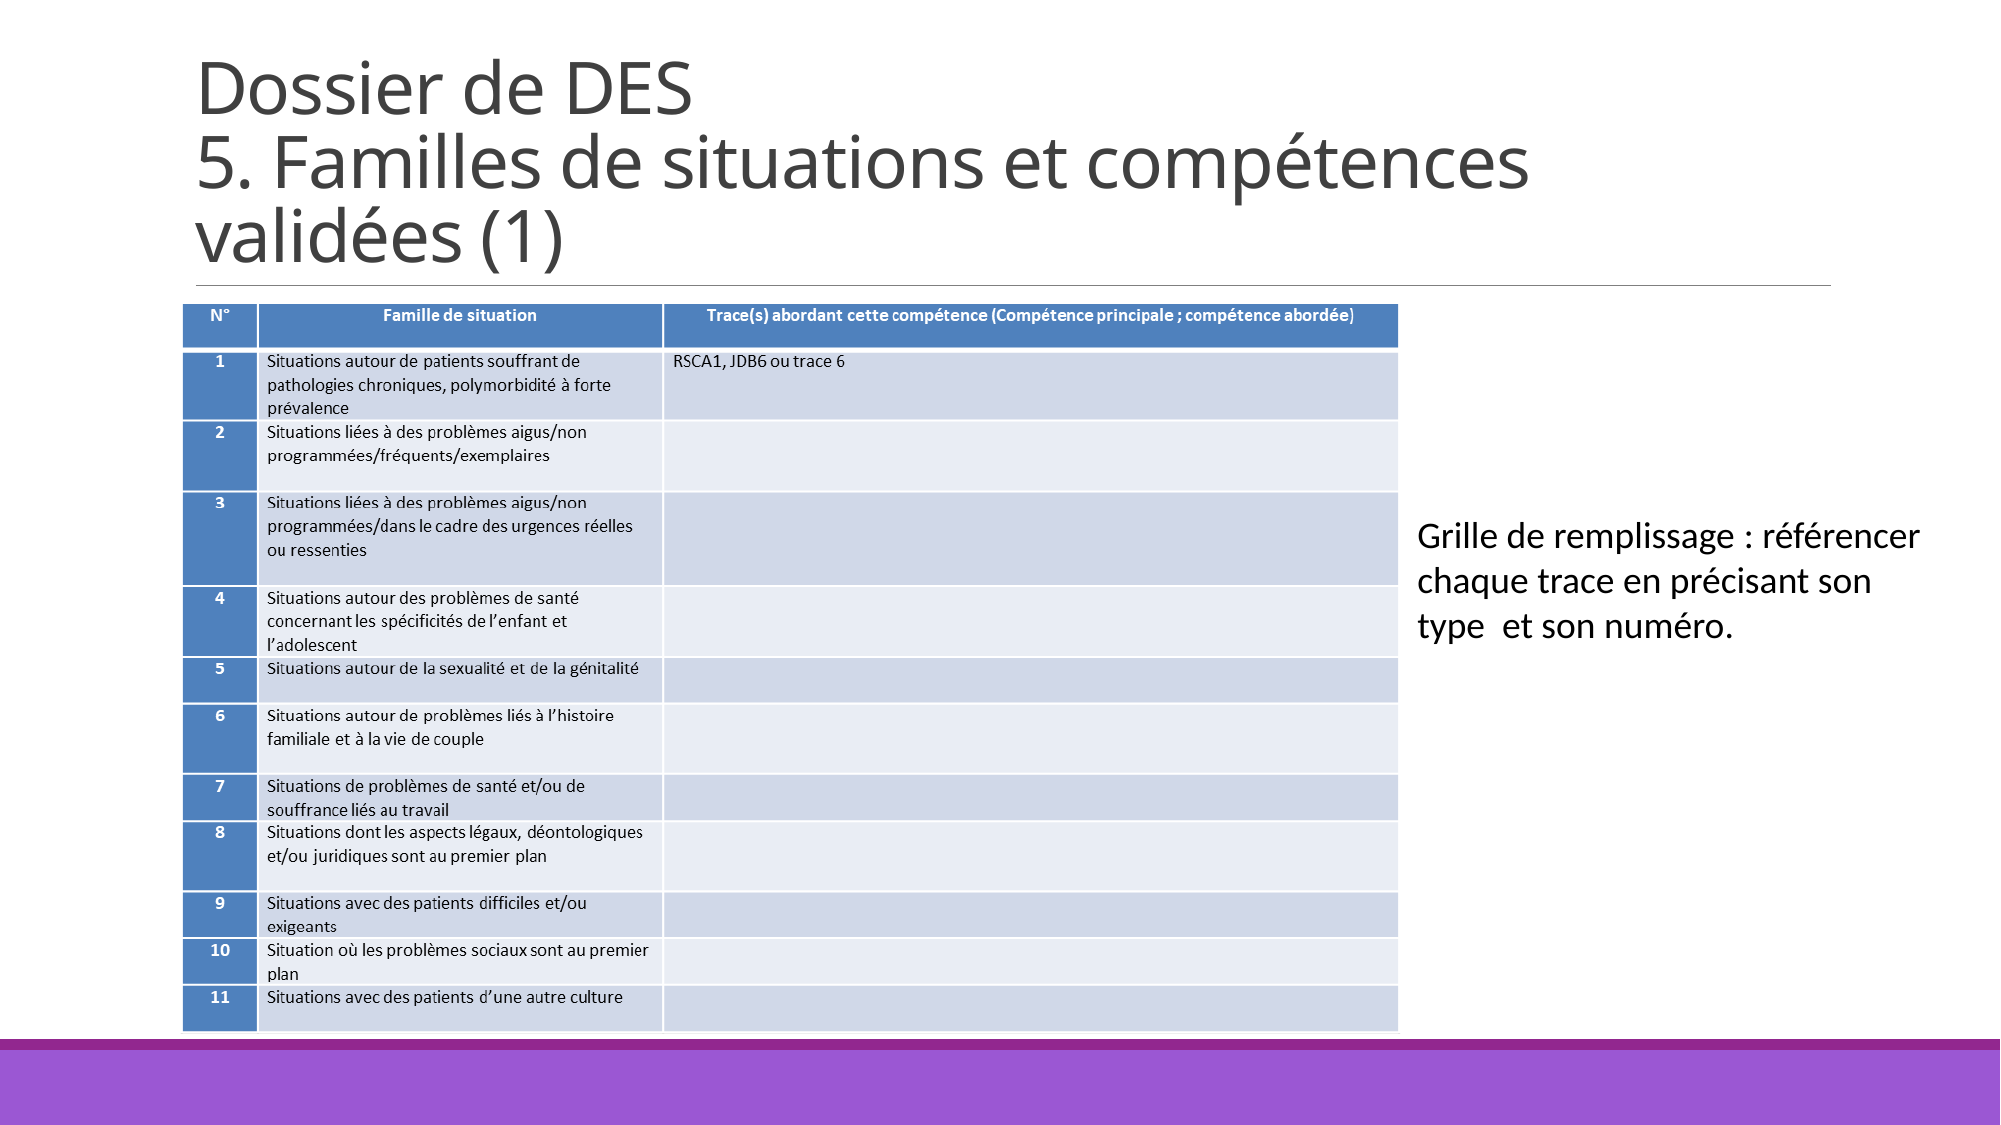

# Dossier de DES 5. Familles de situations et compétences validées (1)
Grille de remplissage : référencer chaque trace en précisant son type et son numéro.